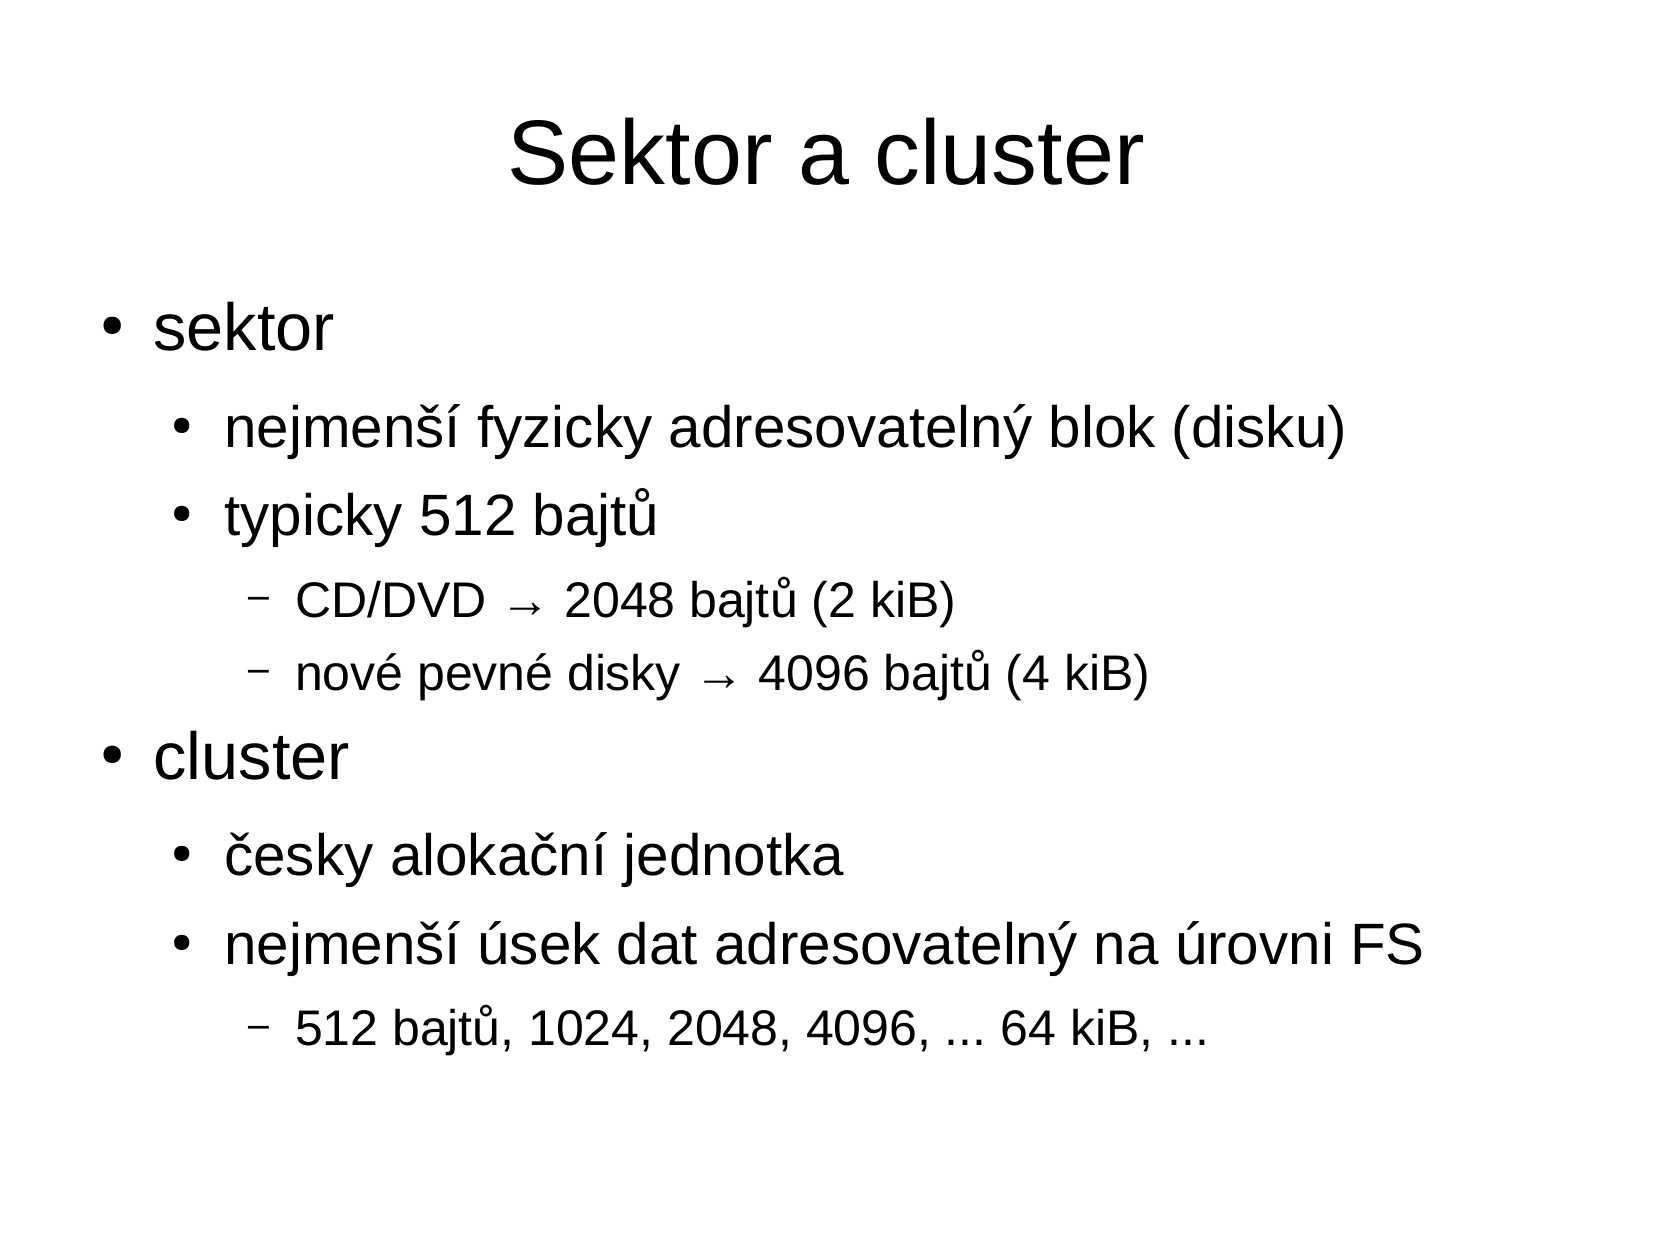

# Sektor a cluster
sektor
nejmenší fyzicky adresovatelný blok (disku)
typicky 512 bajtů
CD/DVD → 2048 bajtů (2 kiB)
nové pevné disky → 4096 bajtů (4 kiB)
cluster
česky alokační jednotka
nejmenší úsek dat adresovatelný na úrovni FS
512 bajtů, 1024, 2048, 4096, ... 64 kiB, ...